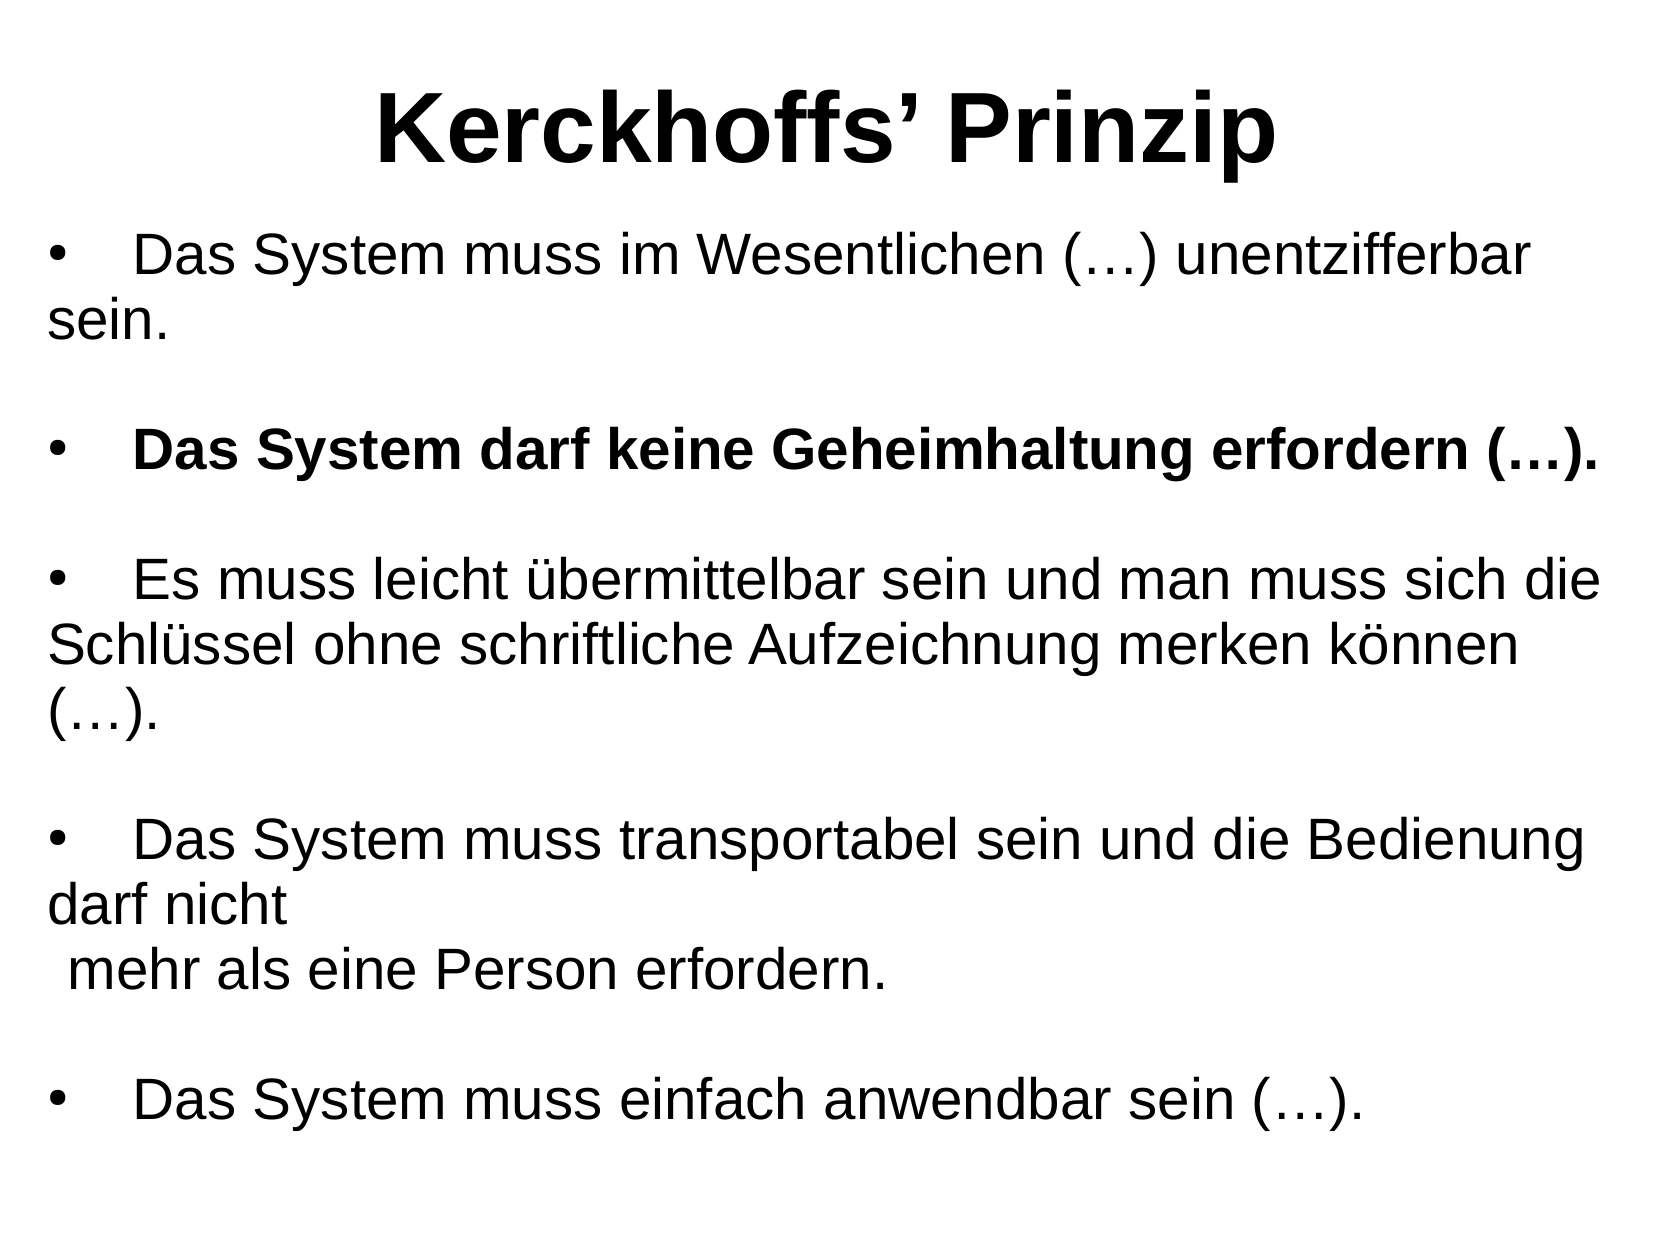

Kerckhoffs’ Prinzip
# Das System muss im Wesentlichen (…) unentzifferbar sein.
 Das System darf keine Geheimhaltung erfordern (…).
 Es muss leicht übermittelbar sein und man muss sich die Schlüssel ohne schriftliche Aufzeichnung merken können (…).
 Das System muss transportabel sein und die Bedienung darf nicht
mehr als eine Person erfordern.
 Das System muss einfach anwendbar sein (…).